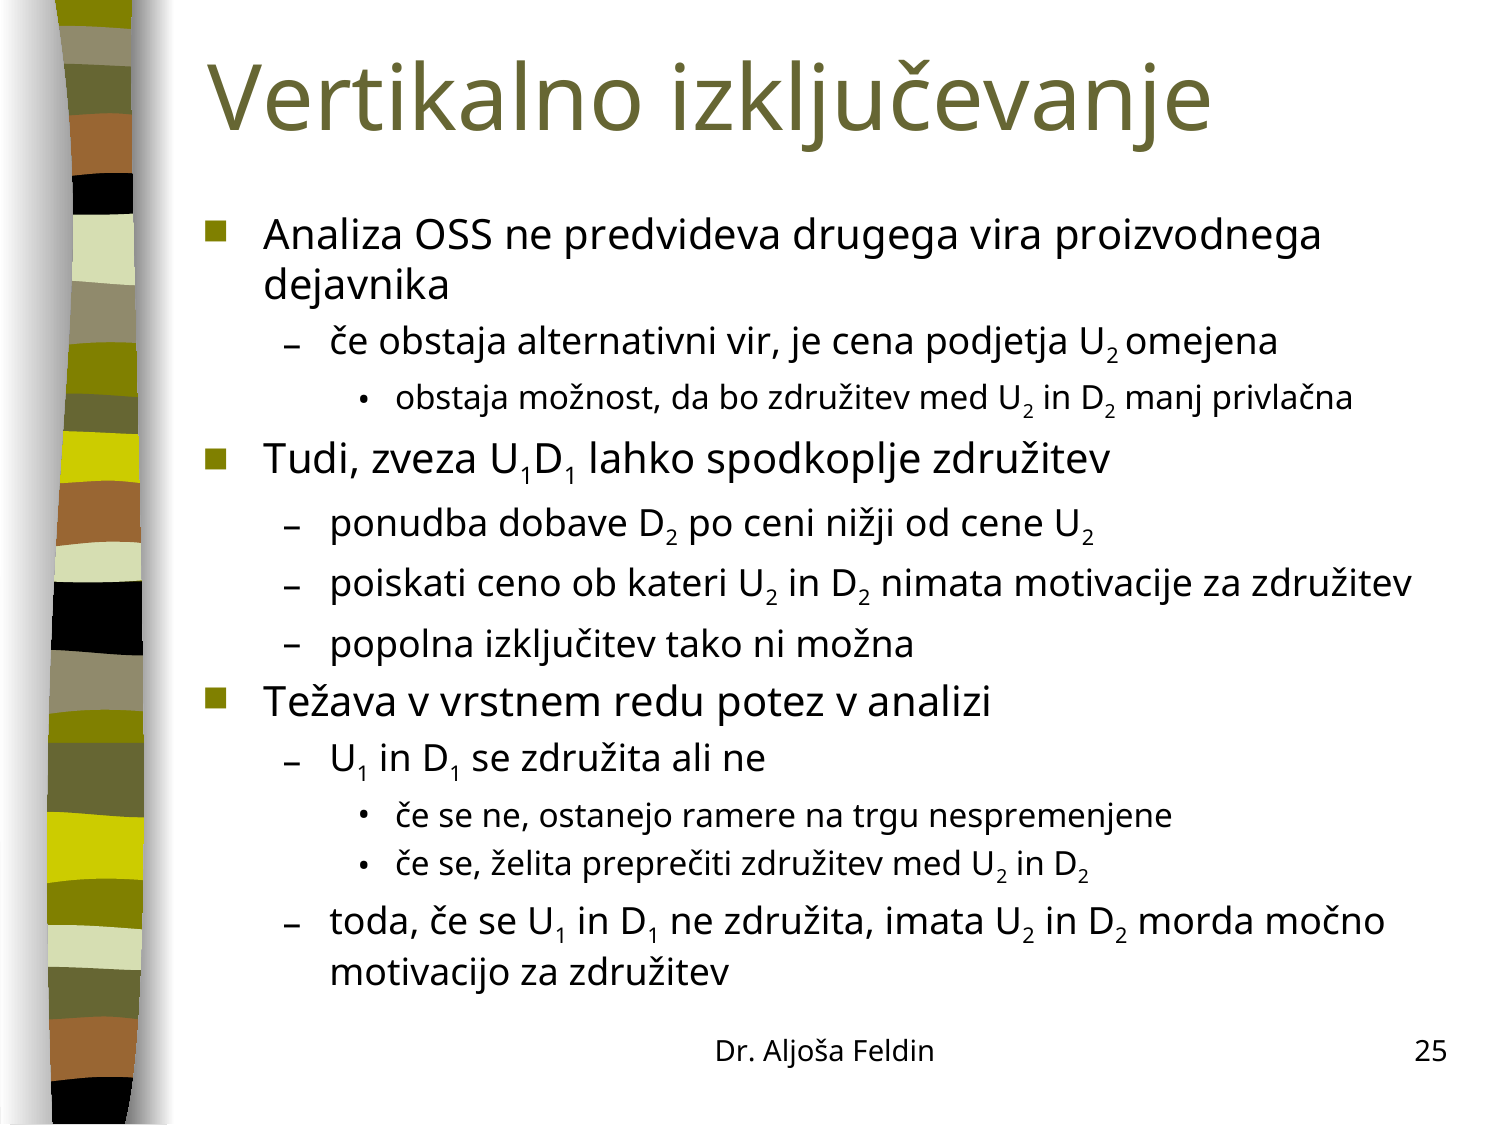

Vertikalno izključevanje
# Analiza OSS ne predvideva drugega vira proizvodnega dejavnika
če obstaja alternativni vir, je cena podjetja U2 omejena
obstaja možnost, da bo združitev med U2 in D2 manj privlačna
Tudi, zveza U1D1 lahko spodkoplje združitev
ponudba dobave D2 po ceni nižji od cene U2
poiskati ceno ob kateri U2 in D2 nimata motivacije za združitev
popolna izključitev tako ni možna
Težava v vrstnem redu potez v analizi
U1 in D1 se združita ali ne
če se ne, ostanejo ramere na trgu nespremenjene
če se, želita preprečiti združitev med U2 in D2
toda, če se U1 in D1 ne združita, imata U2 in D2 morda močno motivacijo za združitev
Dr. Aljoša Feldin